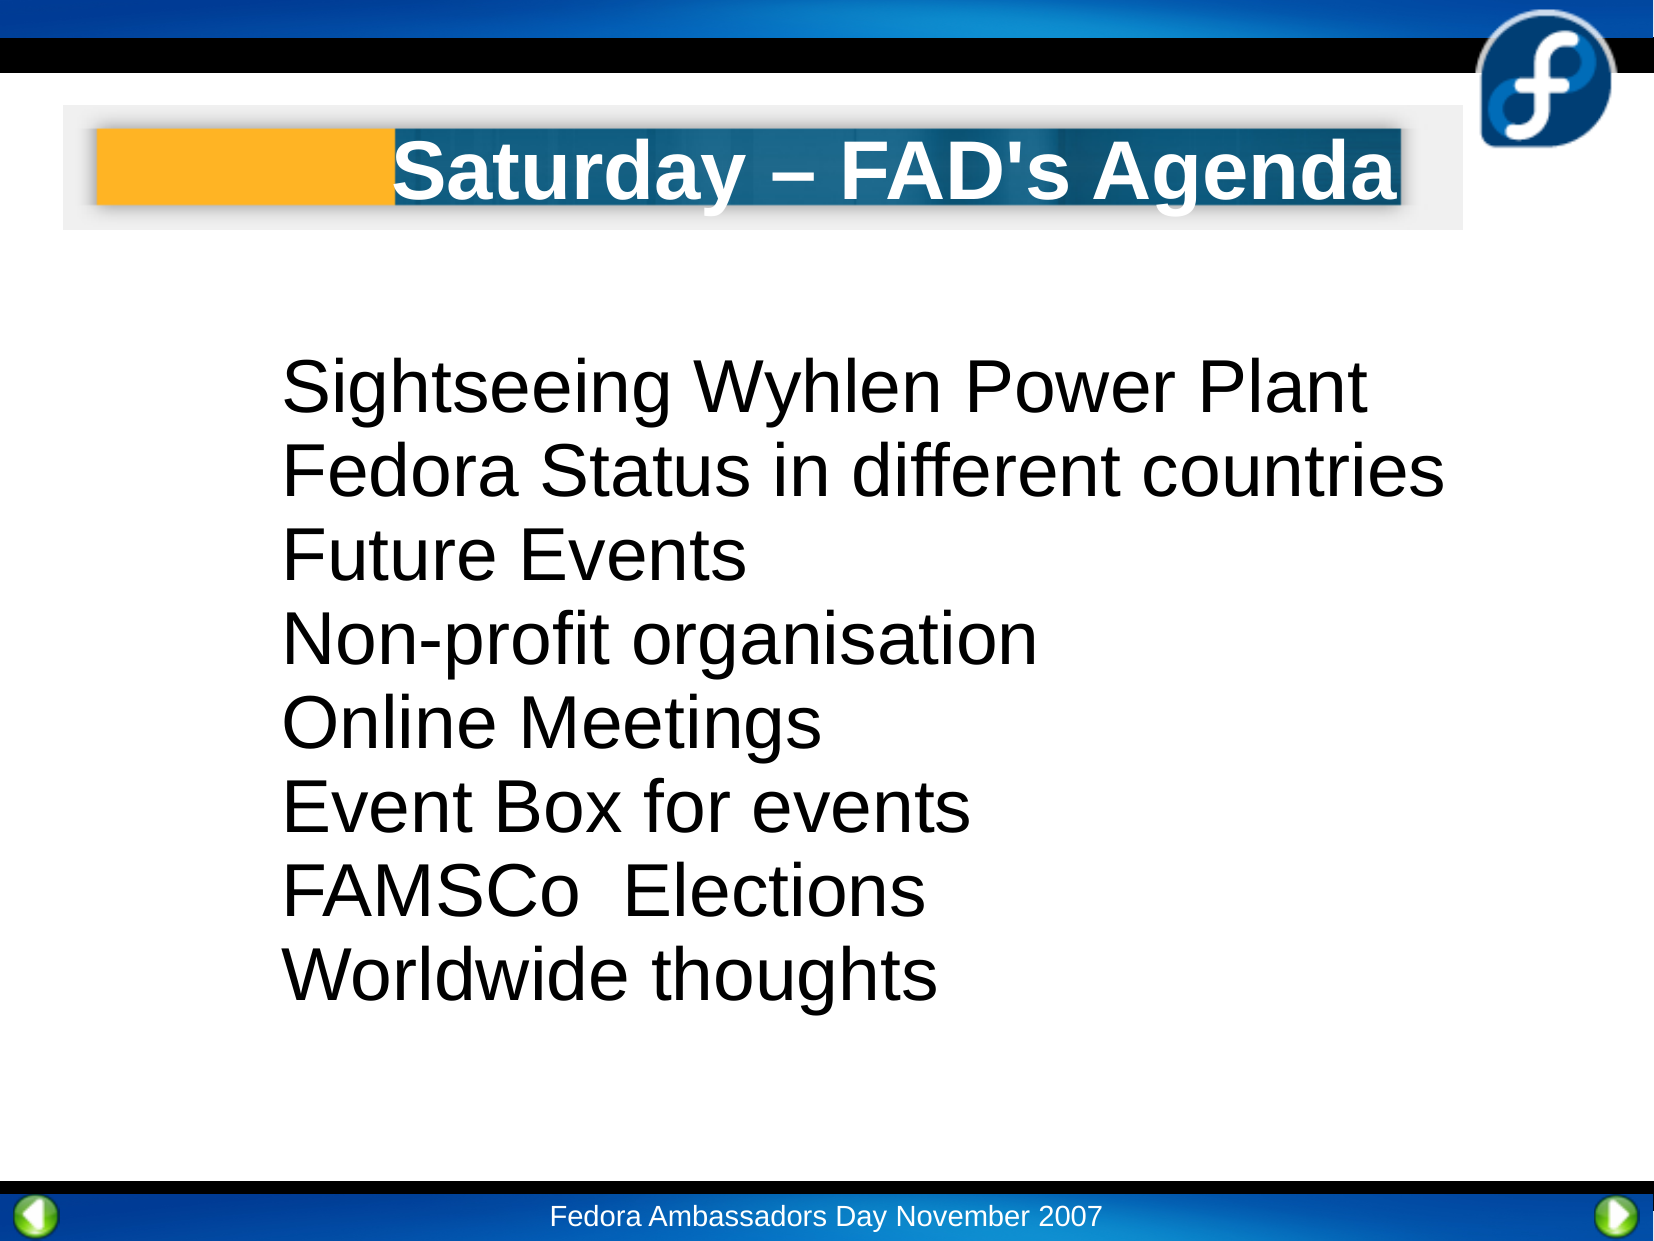

Saturday – FAD's Agenda
 Sightseeing Wyhlen Power Plant
 Fedora Status in different countries
 Future Events
 Non-profit organisation
 Online Meetings
 Event Box for events
 FAMSCo Elections
 Worldwide thoughts